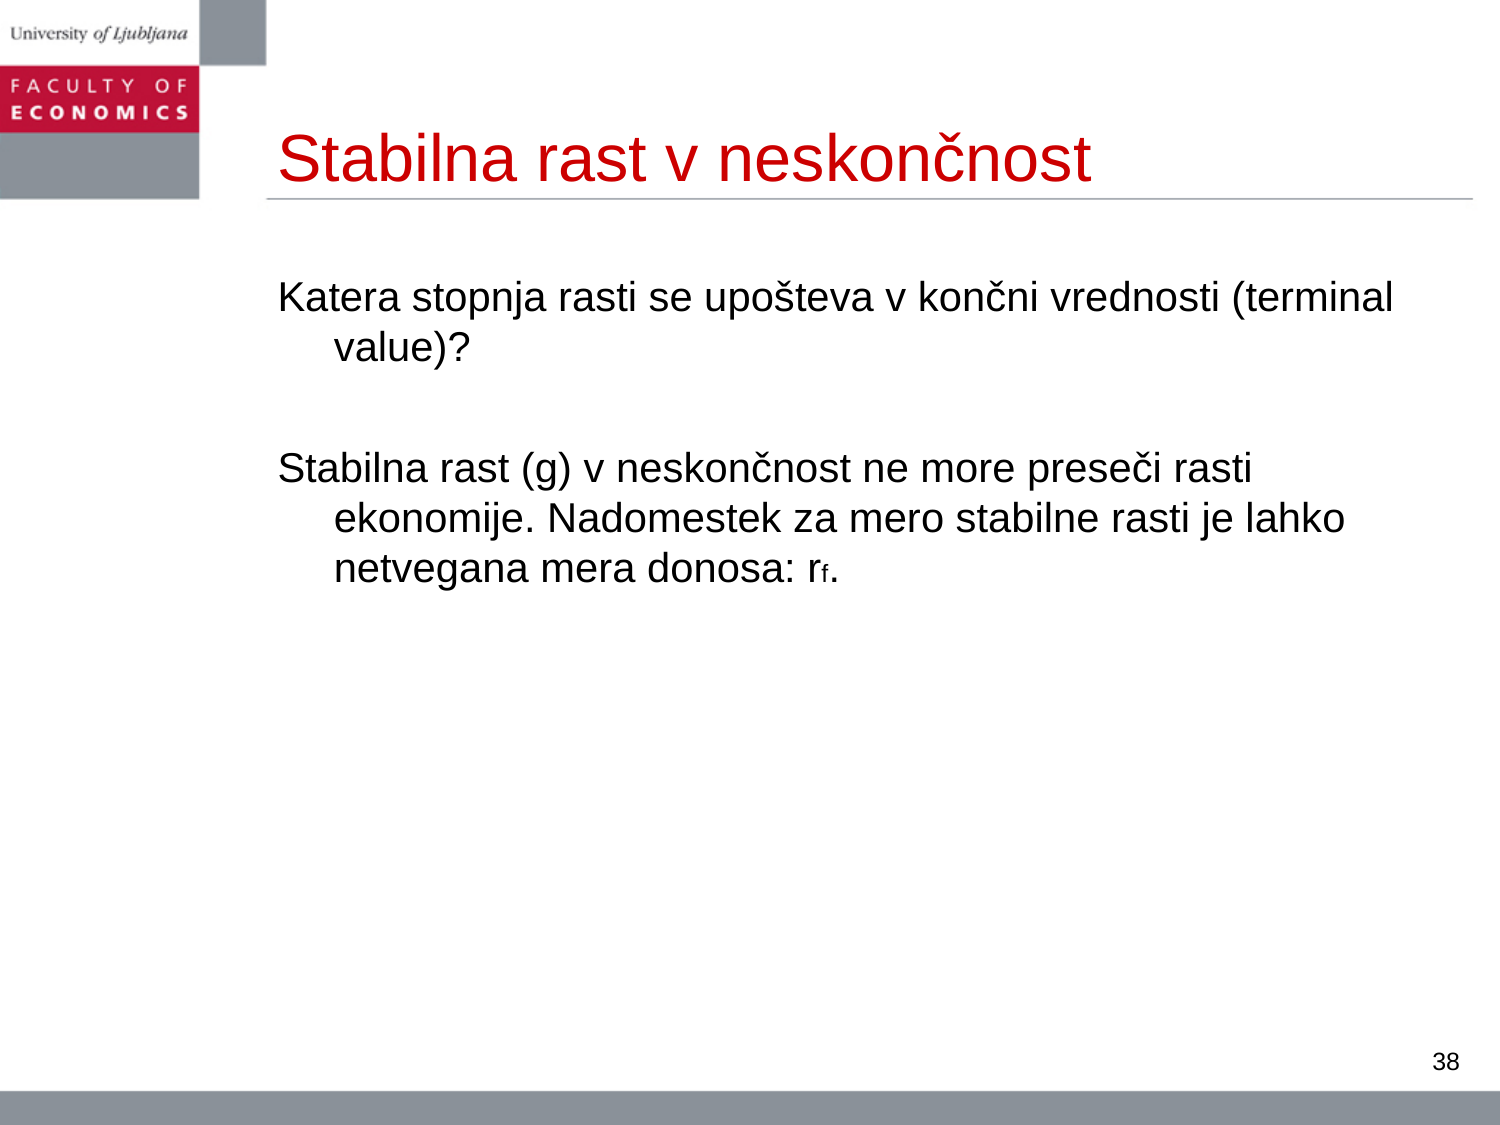

# Stabilna rast v neskončnost
Katera stopnja rasti se upošteva v končni vrednosti (terminal value)?
Stabilna rast (g) v neskončnost ne more preseči rasti ekonomije. Nadomestek za mero stabilne rasti je lahko netvegana mera donosa: rf.